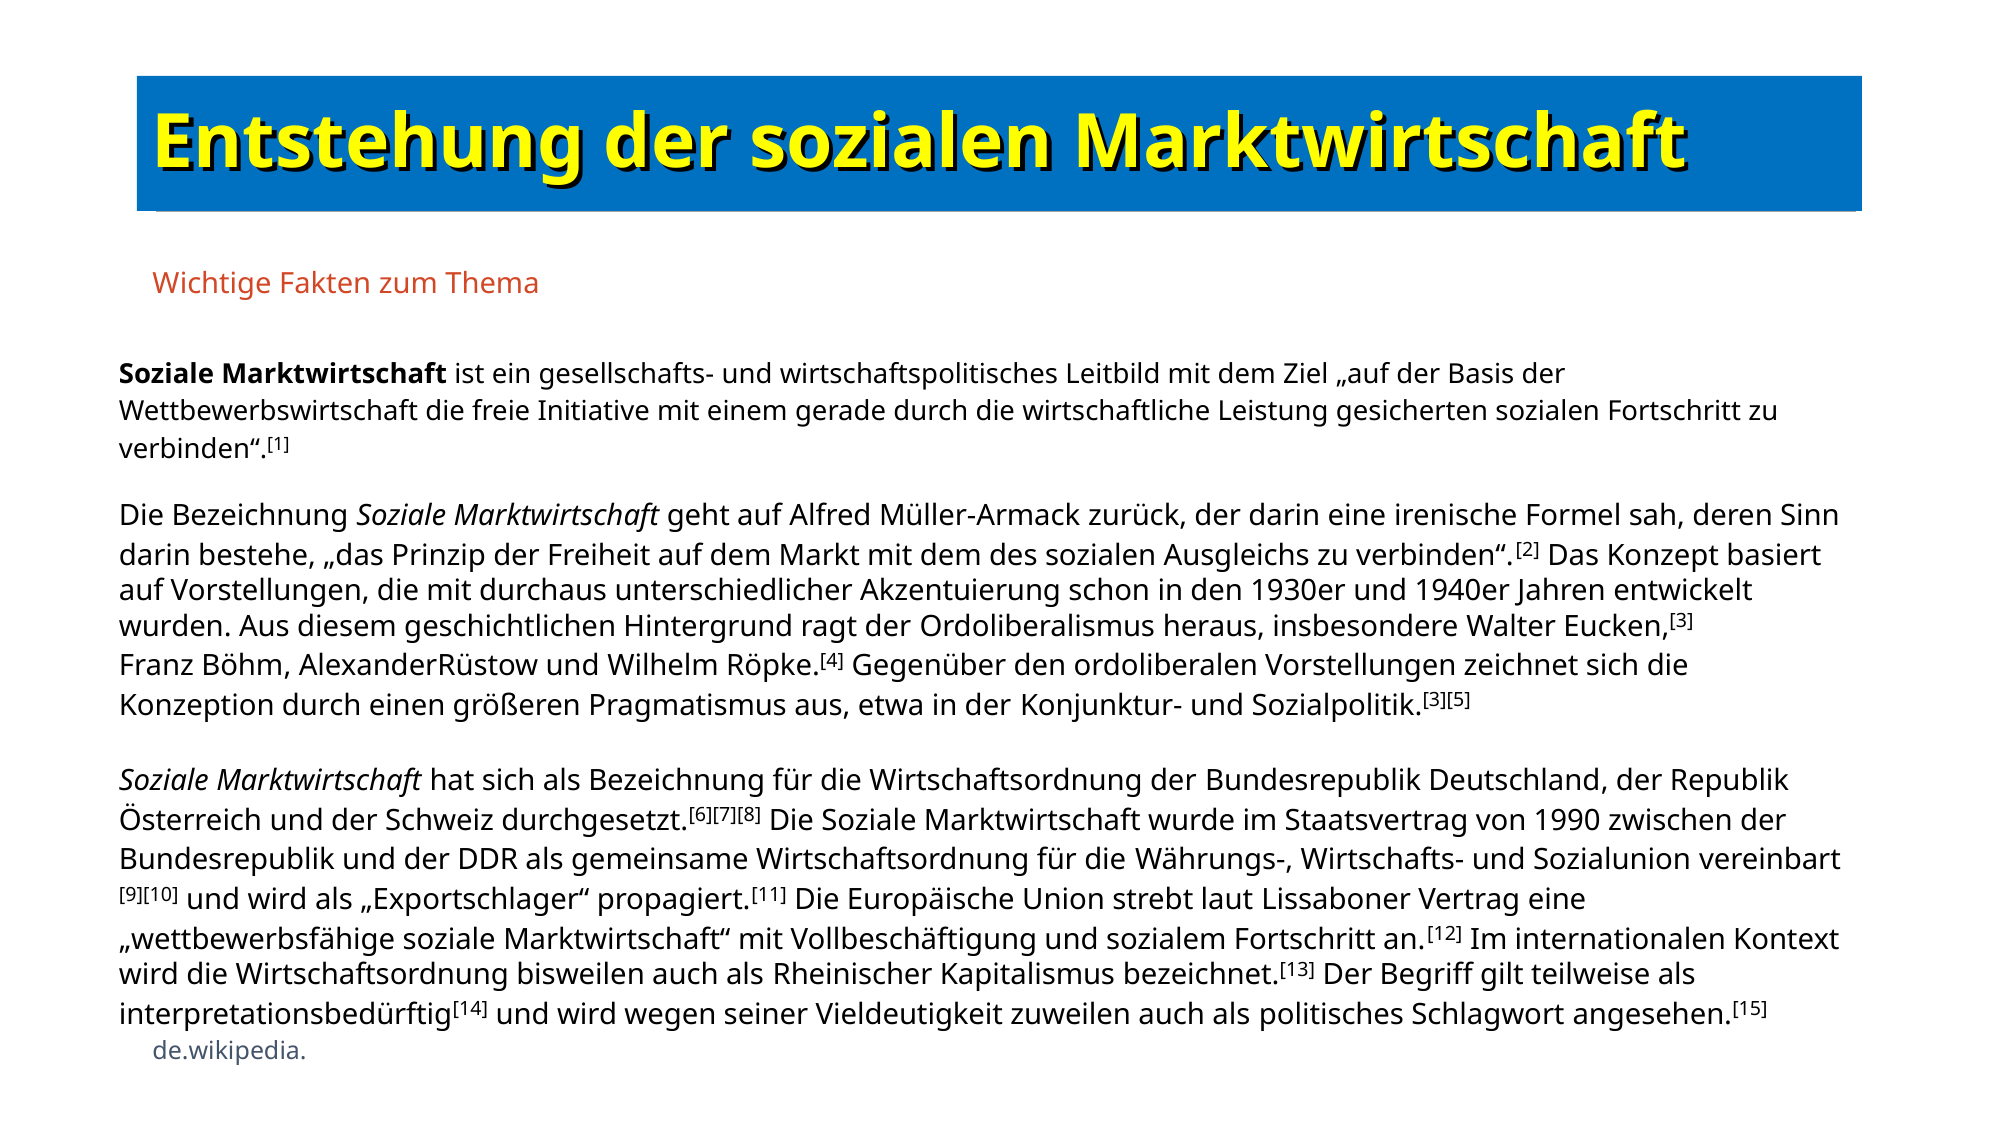

# Entstehung der sozialen Marktwirtschaft
Wichtige Fakten zum Thema
Soziale Marktwirtschaft ist ein gesellschafts- und wirtschaftspolitisches Leitbild mit dem Ziel „auf der Basis der Wettbewerbswirtschaft die freie Initiative mit einem gerade durch die wirtschaftliche Leistung gesicherten sozialen Fortschritt zu verbinden“.[1]
Die Bezeichnung Soziale Marktwirtschaft geht auf Alfred Müller-Armack zurück, der darin eine irenische Formel sah, deren Sinn darin bestehe, „das Prinzip der Freiheit auf dem Markt mit dem des sozialen Ausgleichs zu verbinden“.[2] Das Konzept basiert auf Vorstellungen, die mit durchaus unterschiedlicher Akzentuierung schon in den 1930er und 1940er Jahren entwickelt wurden. Aus diesem geschichtlichen Hintergrund ragt der Ordoliberalismus heraus, insbesondere Walter Eucken,[3] Franz Böhm, AlexanderRüstow und Wilhelm Röpke.[4] Gegenüber den ordoliberalen Vorstellungen zeichnet sich die Konzeption durch einen größeren Pragmatismus aus, etwa in der Konjunktur- und Sozialpolitik.[3][5]
Soziale Marktwirtschaft hat sich als Bezeichnung für die Wirtschaftsordnung der Bundesrepublik Deutschland, der Republik Österreich und der Schweiz durchgesetzt.[6][7][8] Die Soziale Marktwirtschaft wurde im Staatsvertrag von 1990 zwischen der Bundesrepublik und der DDR als gemeinsame Wirtschaftsordnung für die Währungs-, Wirtschafts- und Sozialunion vereinbart[9][10] und wird als „Exportschlager“ propagiert.[11] Die Europäische Union strebt laut Lissaboner Vertrag eine „wettbewerbsfähige soziale Marktwirtschaft“ mit Vollbeschäftigung und sozialem Fortschritt an.[12] Im internationalen Kontext wird die Wirtschaftsordnung bisweilen auch als Rheinischer Kapitalismus bezeichnet.[13] Der Begriff gilt teilweise als interpretationsbedürftig[14] und wird wegen seiner Vieldeutigkeit zuweilen auch als politisches Schlagwort angesehen.[15]
de.wikipedia.